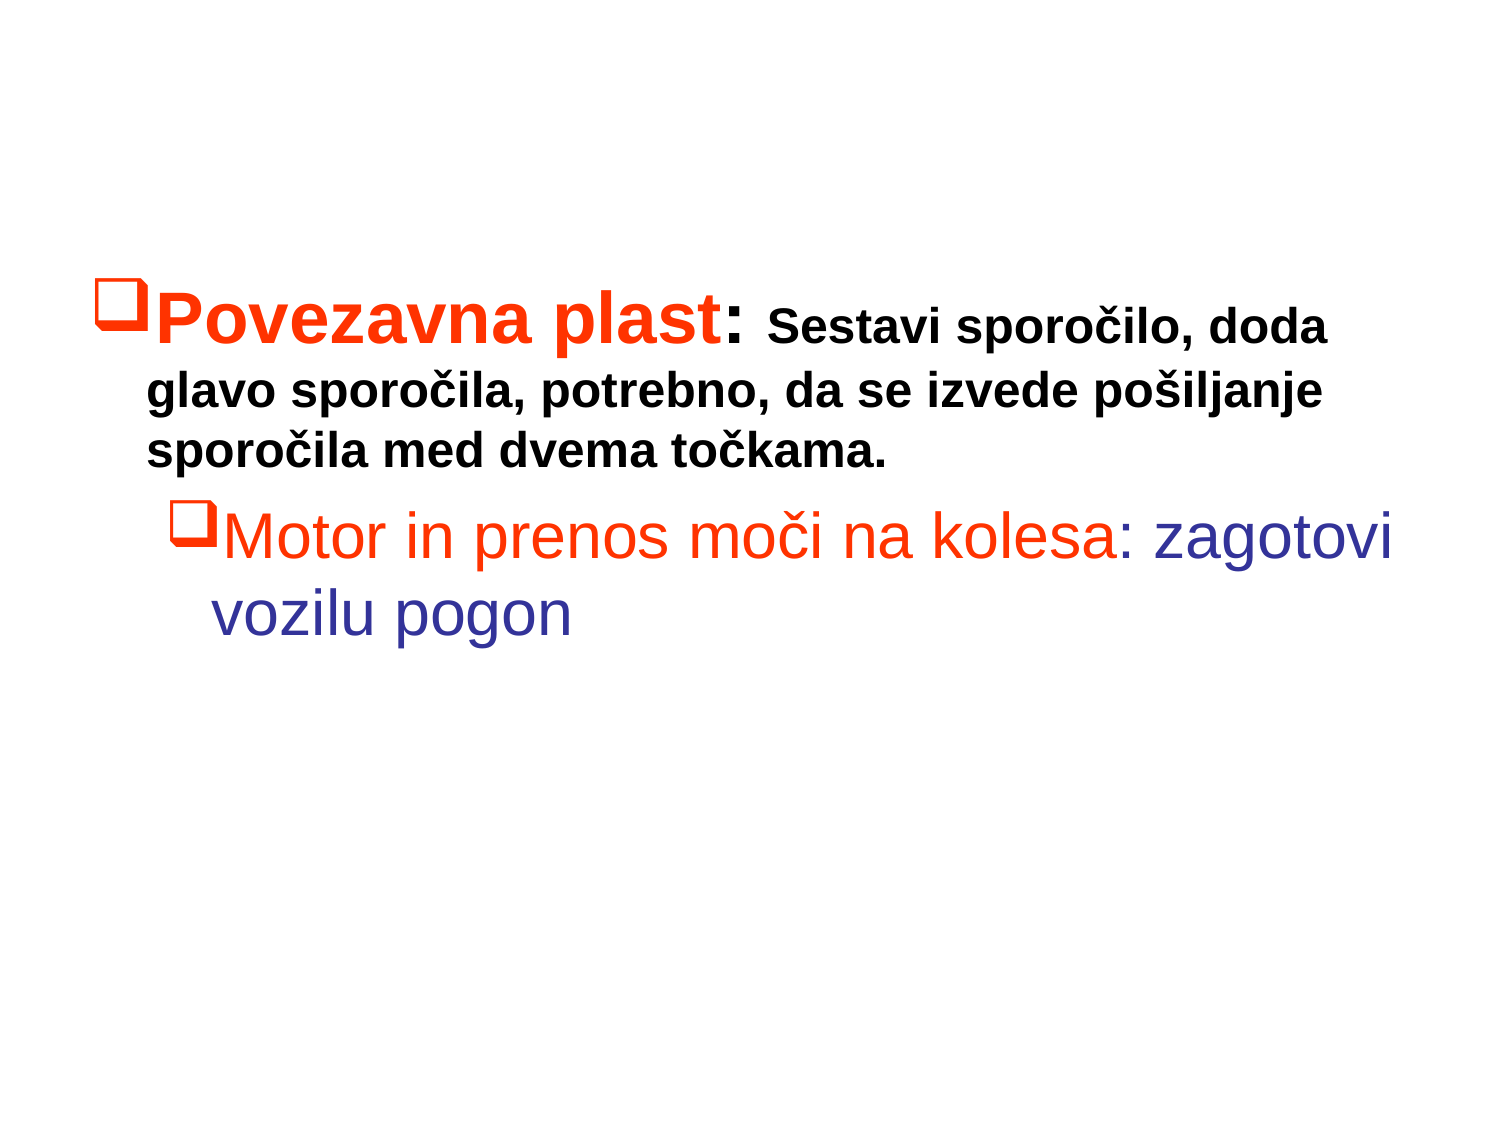

#
Povezavna plast: Sestavi sporočilo, doda glavo sporočila, potrebno, da se izvede pošiljanje sporočila med dvema točkama.
Motor in prenos moči na kolesa: zagotovi vozilu pogon